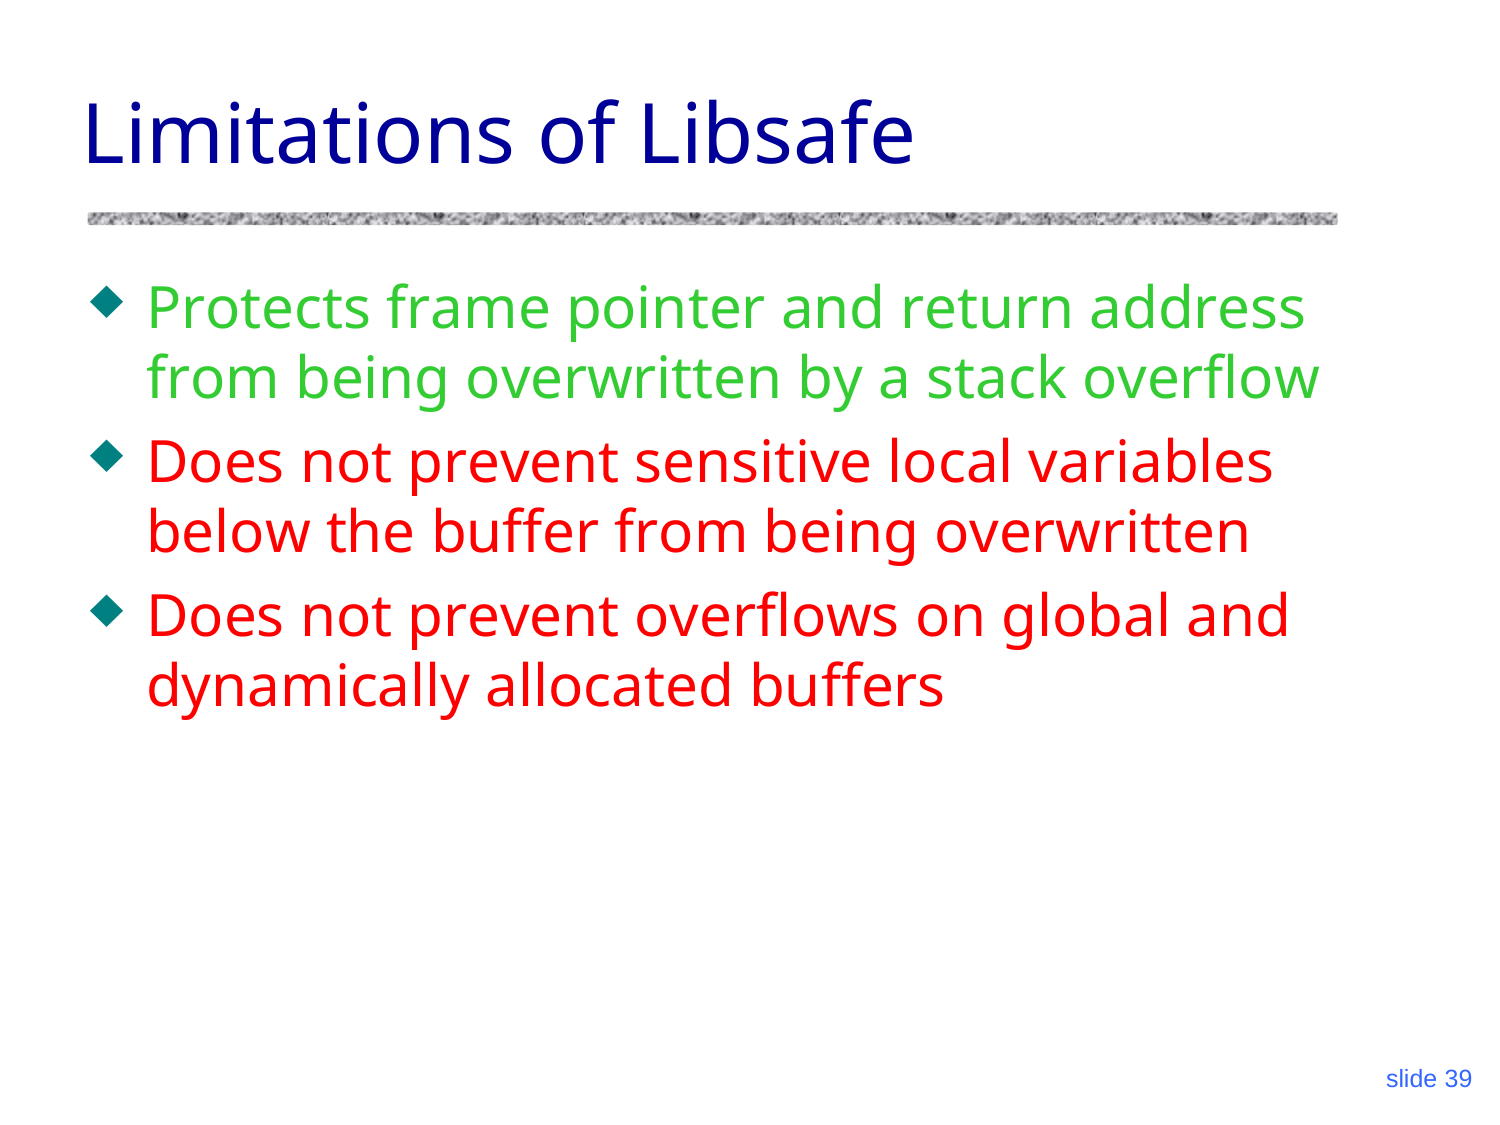

# Limitations of Libsafe
Protects frame pointer and return address from being overwritten by a stack overflow
Does not prevent sensitive local variables below the buffer from being overwritten
Does not prevent overflows on global and dynamically allocated buffers
slide